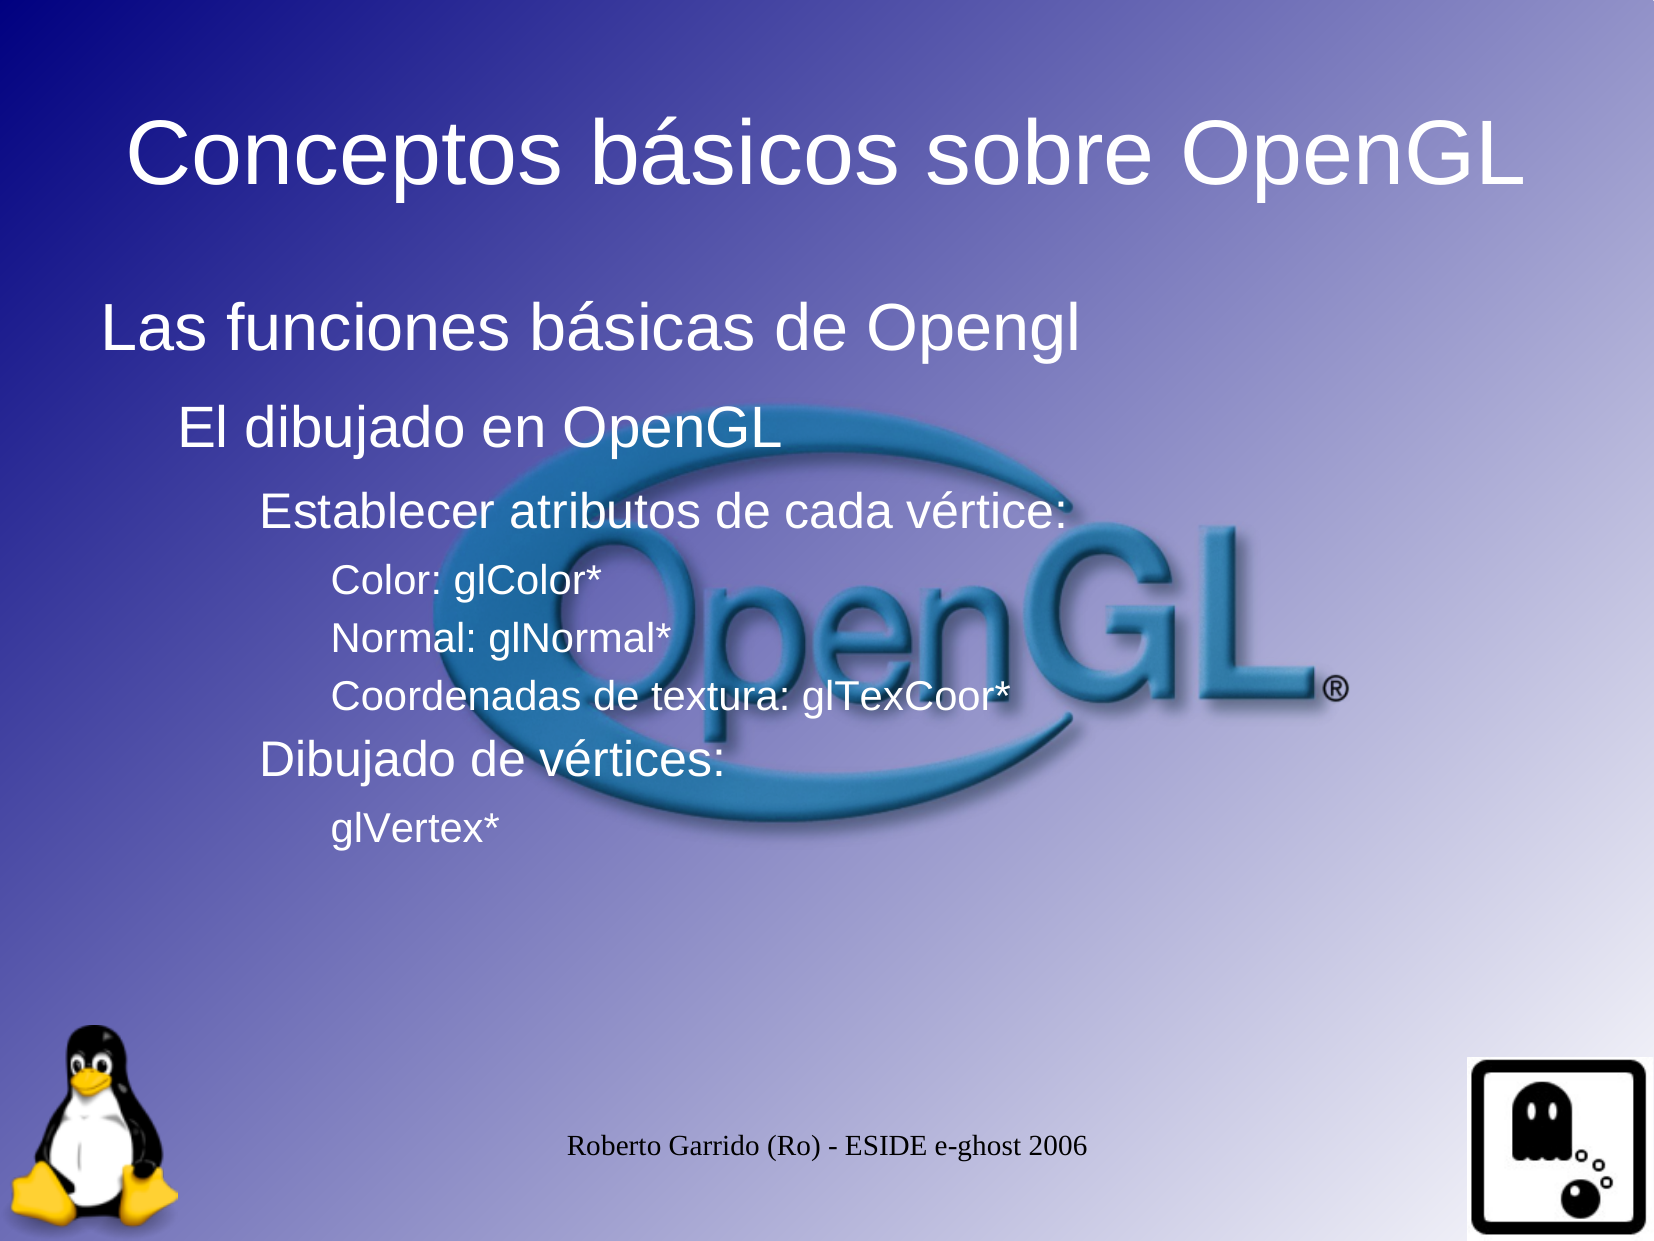

# Conceptos básicos sobre OpenGL
Las funciones básicas de Opengl
El dibujado en OpenGL
Establecer atributos de cada vértice:
Color: glColor*
Normal: glNormal*
Coordenadas de textura: glTexCoor*
Dibujado de vértices:
glVertex*
Roberto Garrido (Ro) - ESIDE e-ghost 2006